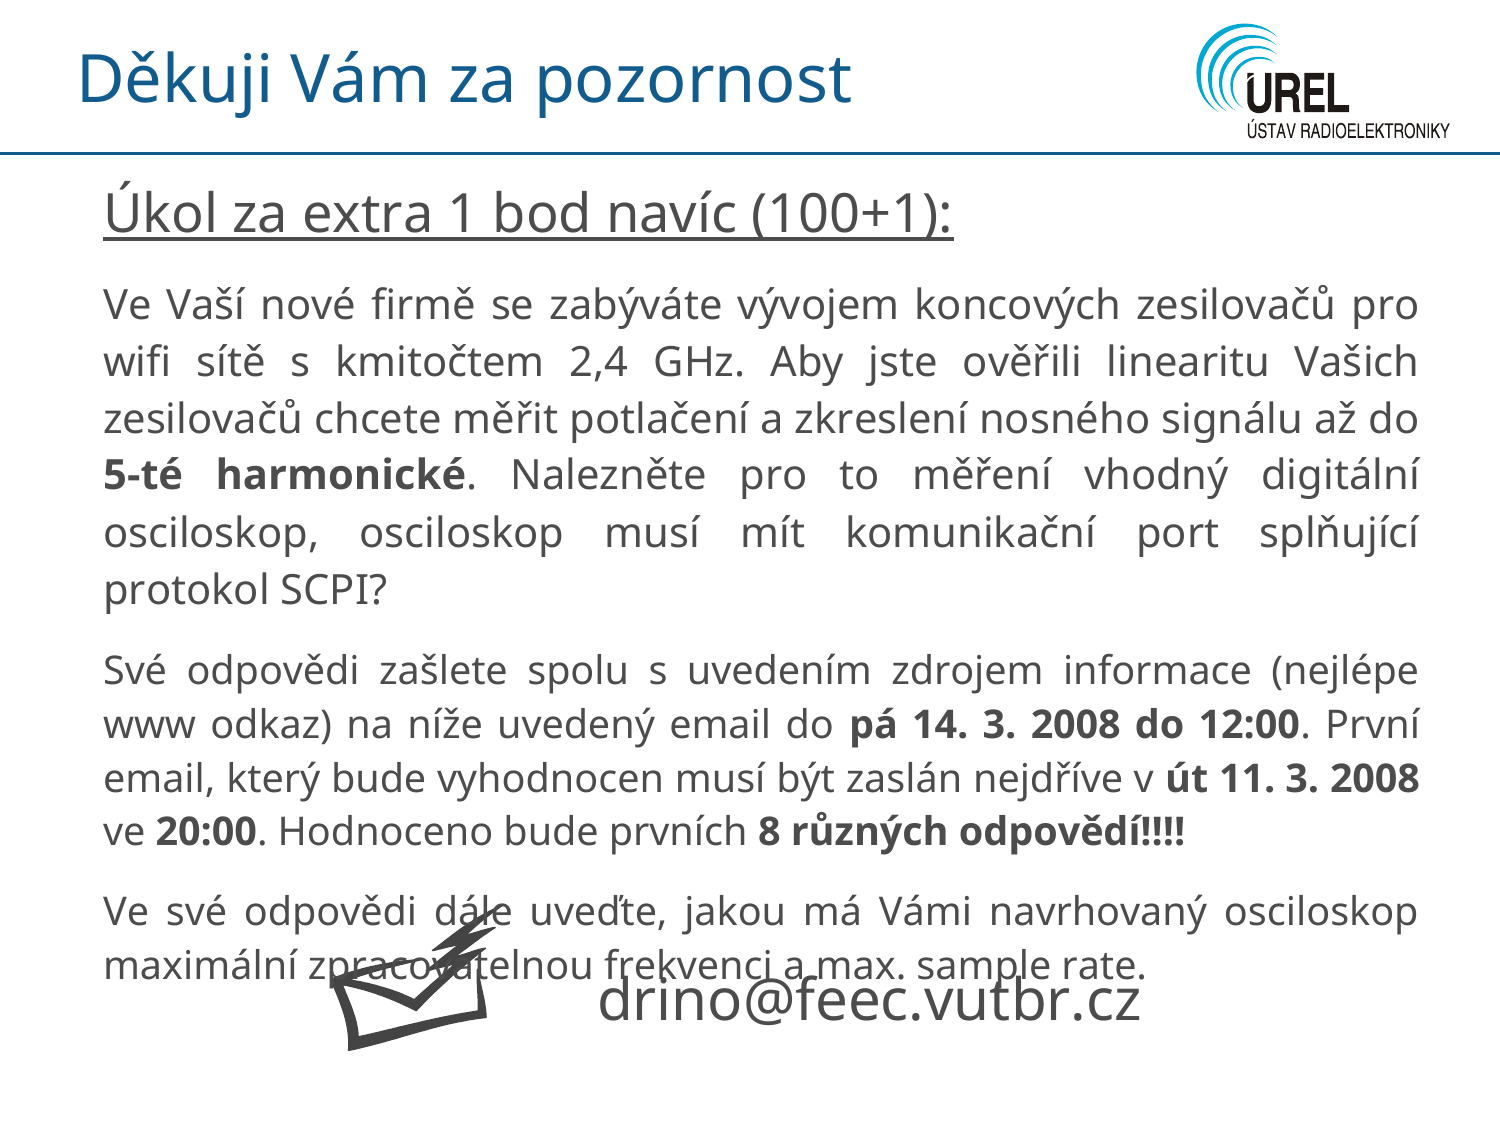

Děkuji Vám za pozornost
Úkol za extra 1 bod navíc (100+1):
Ve Vaší nové firmě se zabýváte vývojem koncových zesilovačů pro wifi sítě s kmitočtem 2,4 GHz. Aby jste ověřili linearitu Vašich zesilovačů chcete měřit potlačení a zkreslení nosného signálu až do 5-té harmonické. Nalezněte pro to měření vhodný digitální osciloskop, osciloskop musí mít komunikační port splňující protokol SCPI?
Své odpovědi zašlete spolu s uvedením zdrojem informace (nejlépe www odkaz) na níže uvedený email do pá 14. 3. 2008 do 12:00. První email, který bude vyhodnocen musí být zaslán nejdříve v út 11. 3. 2008 ve 20:00. Hodnoceno bude prvních 8 různých odpovědí!!!!
Ve své odpovědi dále uveďte, jakou má Vámi navrhovaný osciloskop maximální zpracovatelnou frekvenci a max. sample rate.
# drino@feec.vutbr.cz